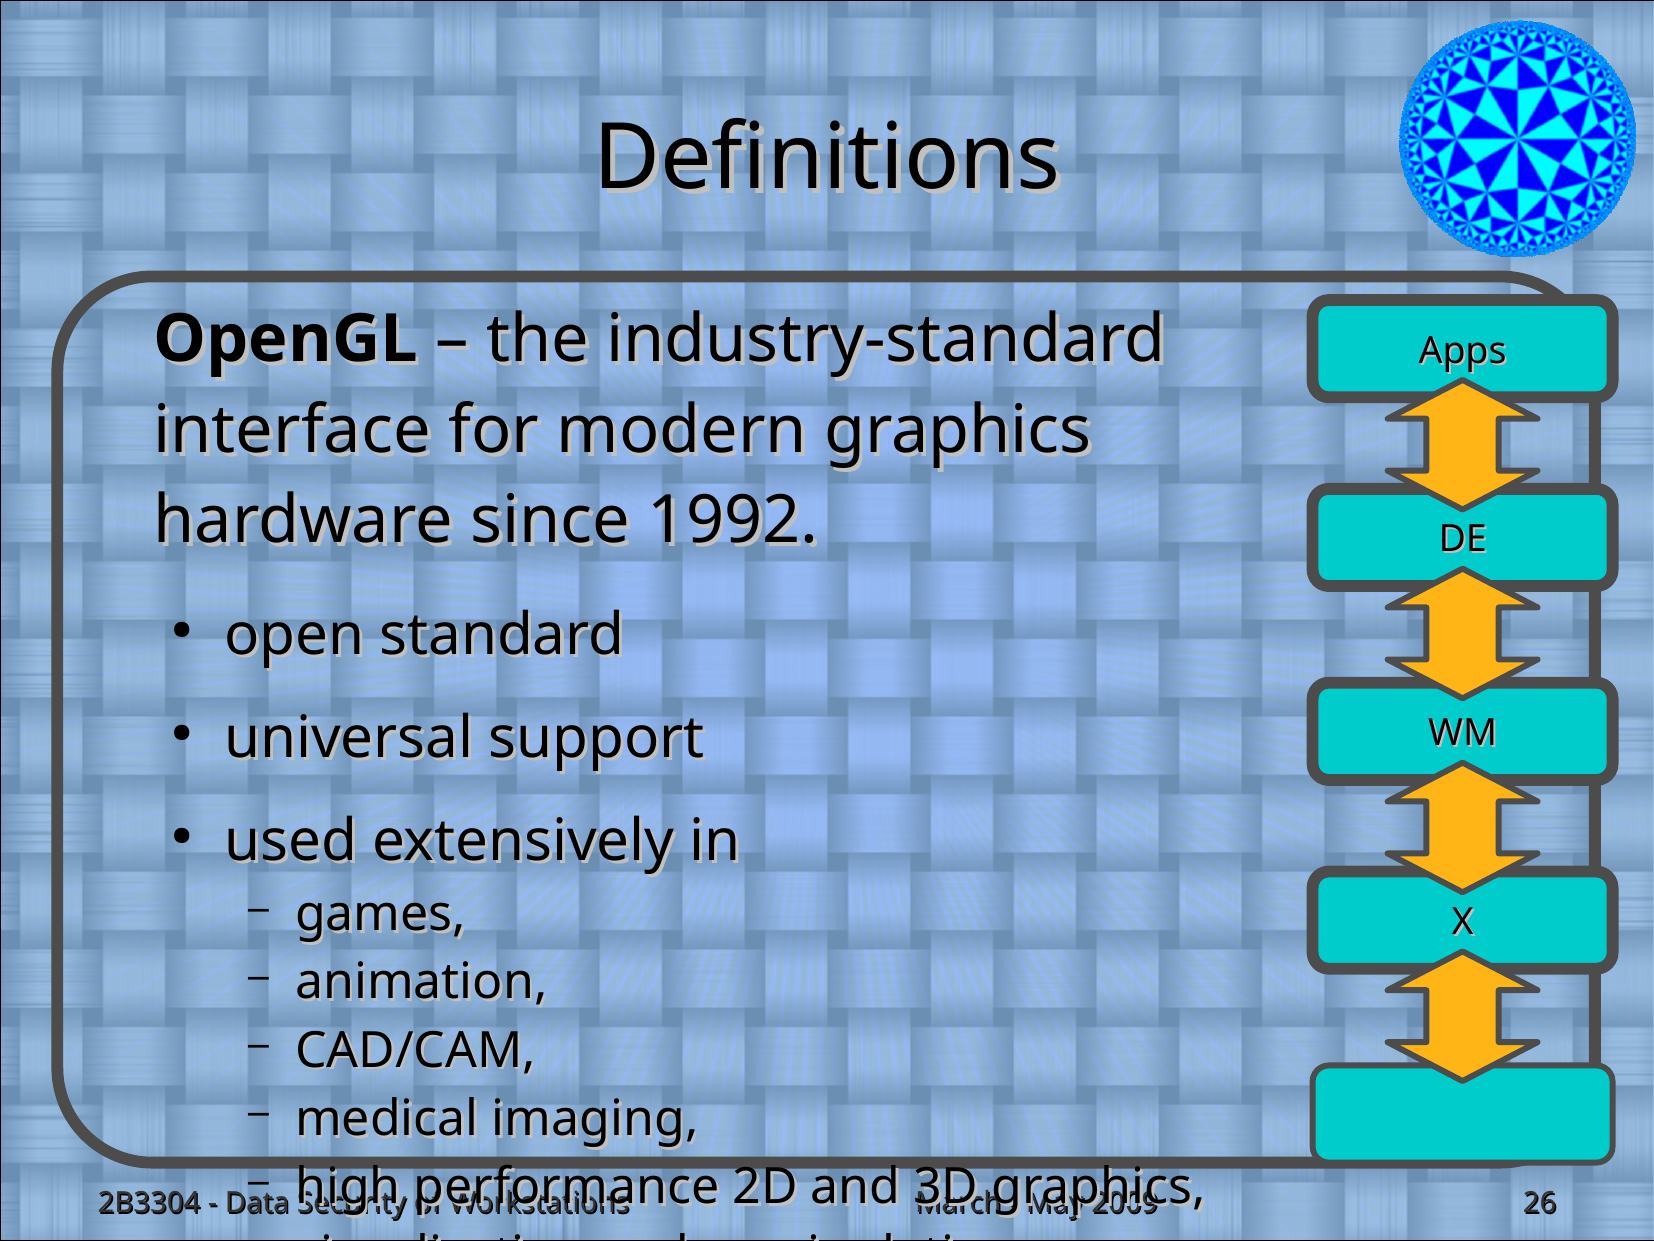

# Definitions
OpenGL – the industry-standard interface for modern graphics hardware since 1992.
open standard
universal support
used extensively in
games,
animation,
CAD/CAM,
medical imaging,
high performance 2D and 3D graphics,
visualization and manipulation
http://www.opengl.org/
Apps
DE
WM
X